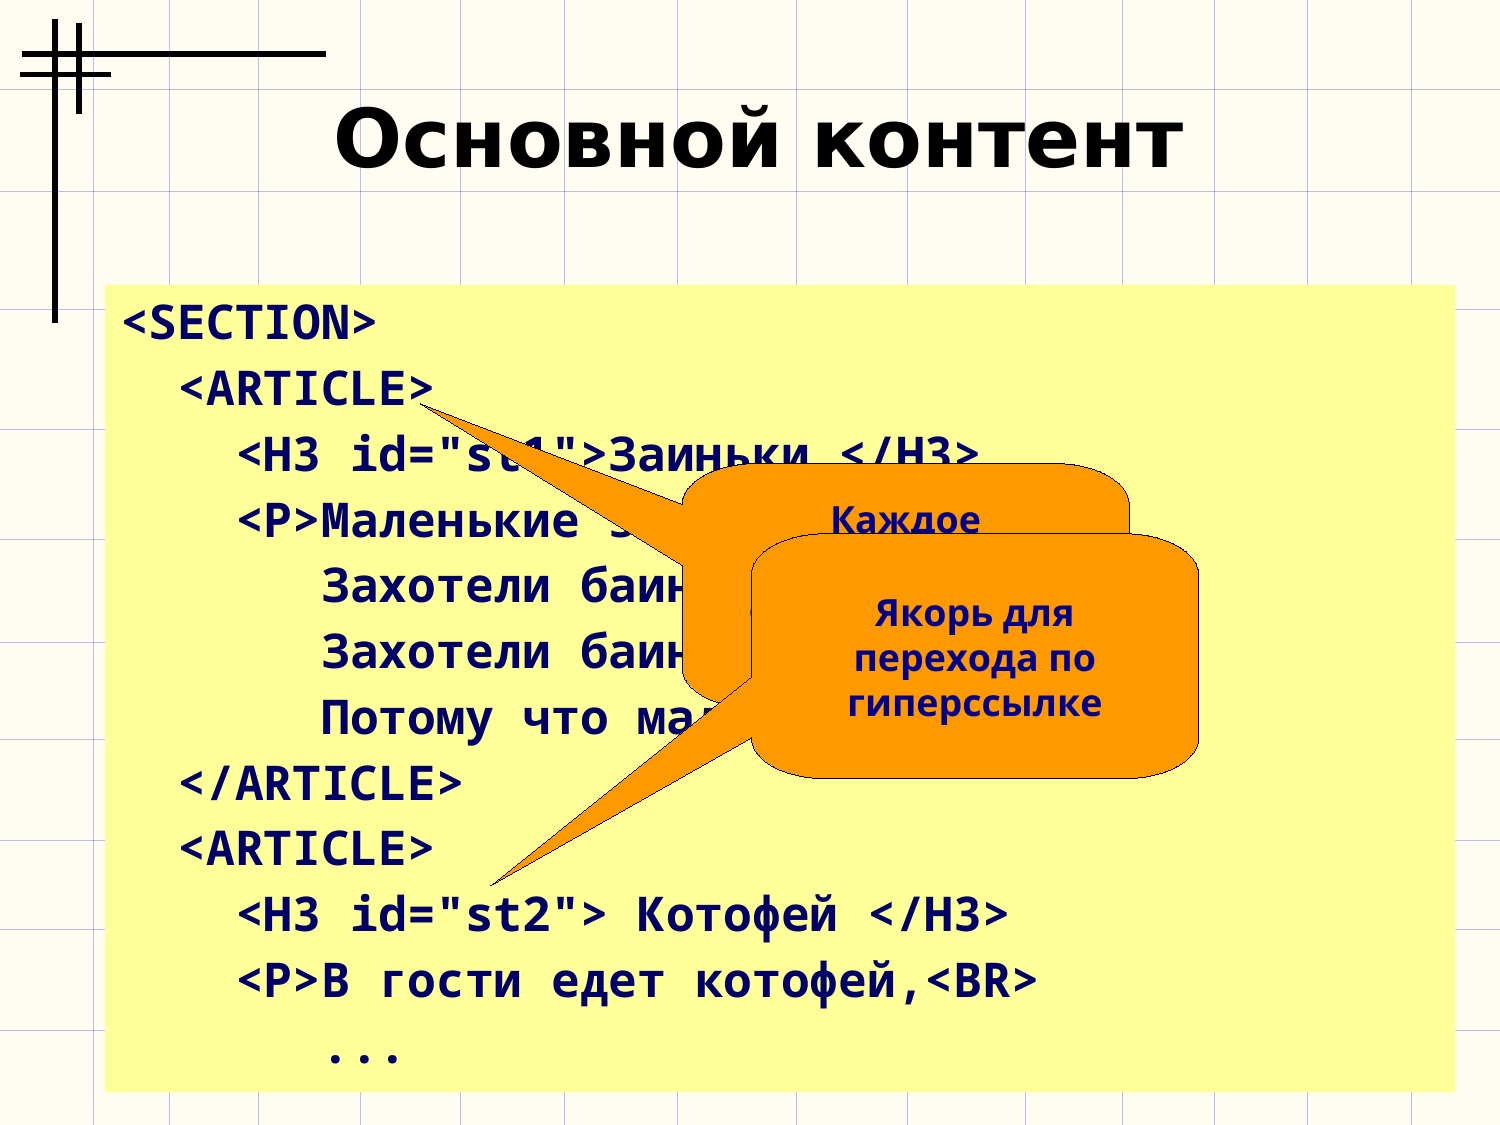

# Основной контент
<section>
 <article>
 <H3 id="st1">Заиньки </H3>
 <p>Маленькие заиньки <br>
 Захотели баиньки,<br>
 Захотели баиньки,<br>
 Потому что маленьки.
 </article>
 <article>
 <H3 id="st2"> Котофей </H3>
 <p>В гости едет котофей,<br>
 ...
Каждое стихотворение обернуто парой тегов <article>
Якорь для перехода по гиперссылке